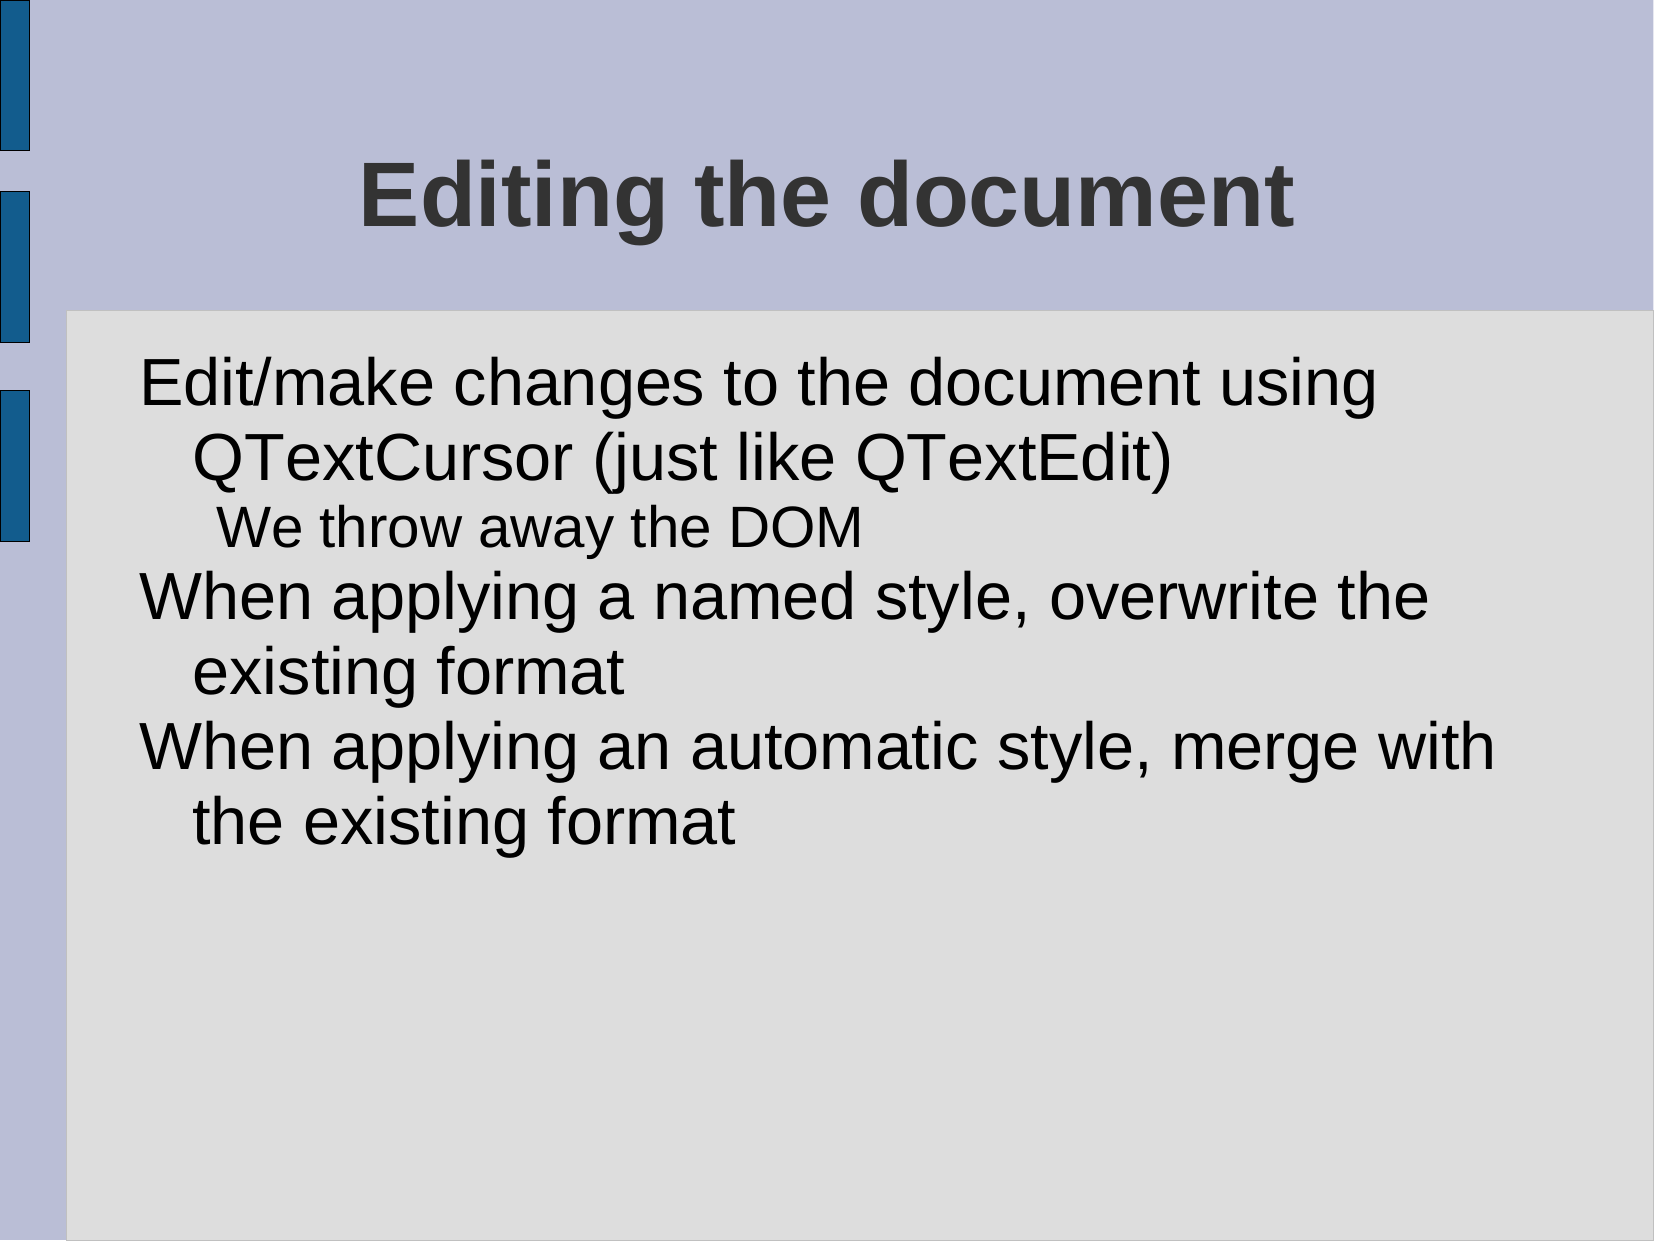

# Editing the document
Edit/make changes to the document using QTextCursor (just like QTextEdit)
We throw away the DOM
When applying a named style, overwrite the existing format
When applying an automatic style, merge with the existing format